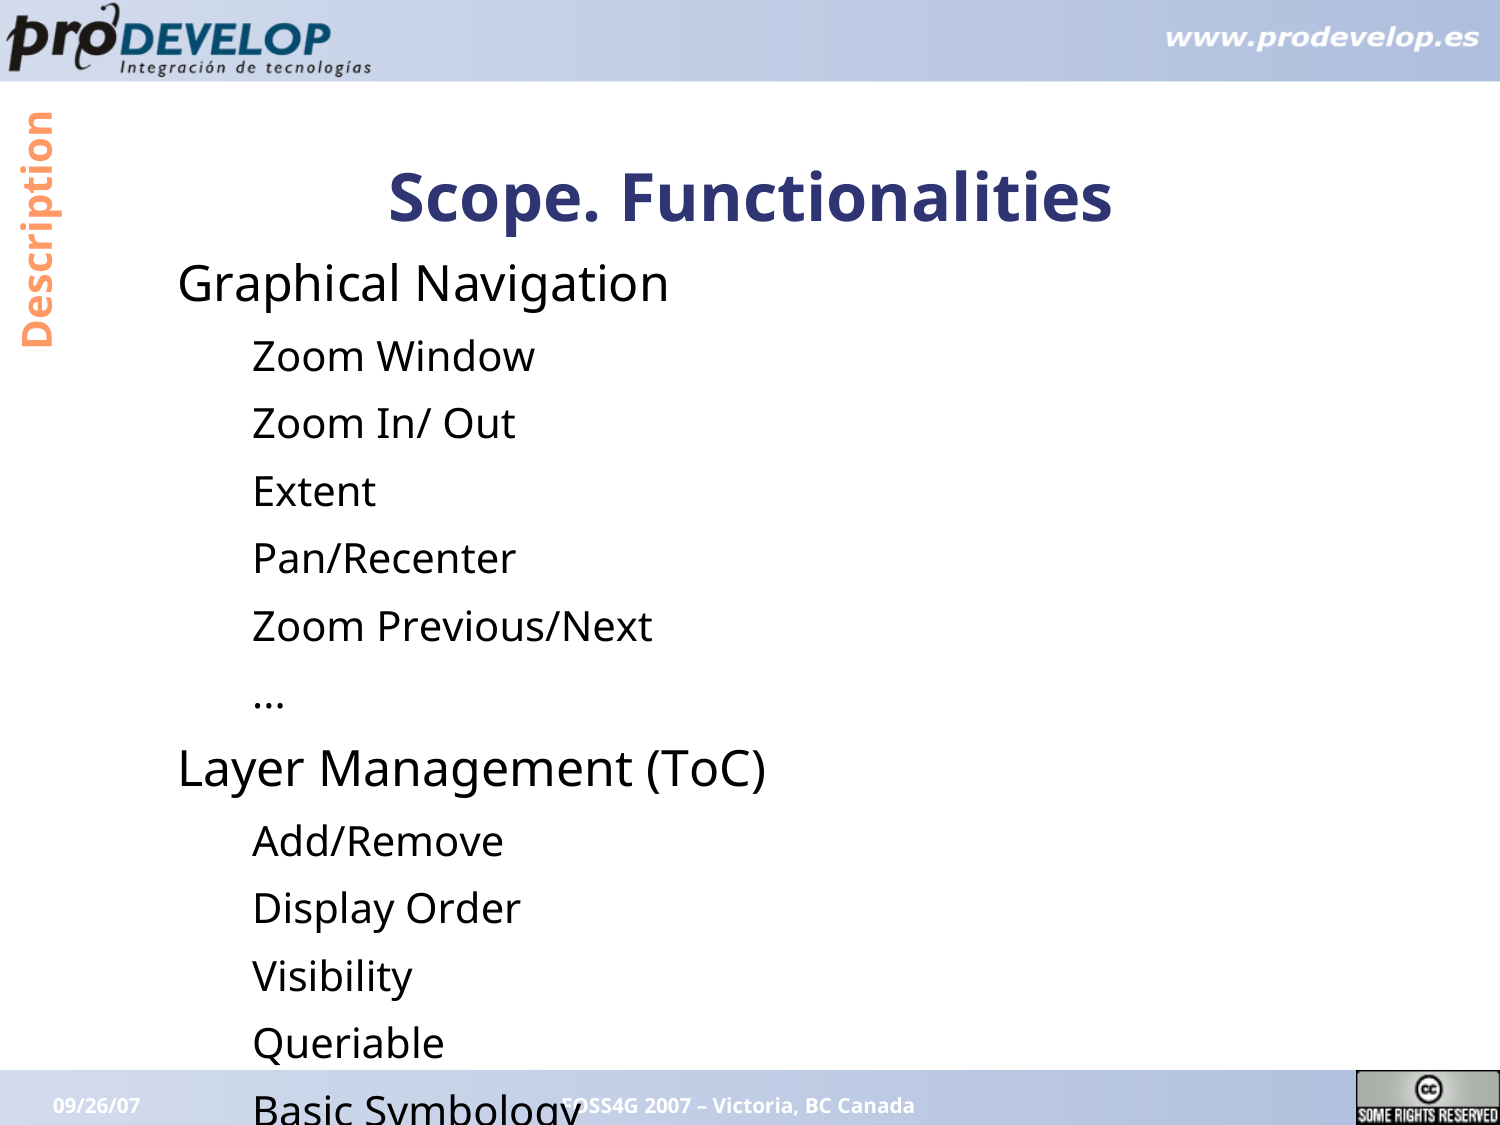

# Scope. Functionalities
Description
Graphical Navigation
Zoom Window
Zoom In/ Out
Extent
Pan/Recenter
Zoom Previous/Next
...
Layer Management (ToC)
Add/Remove
Display Order
Visibility
Queriable
Basic Symbology
...
25/10/2006
10
Plan Difusión Interna gvSIG v. 2.0